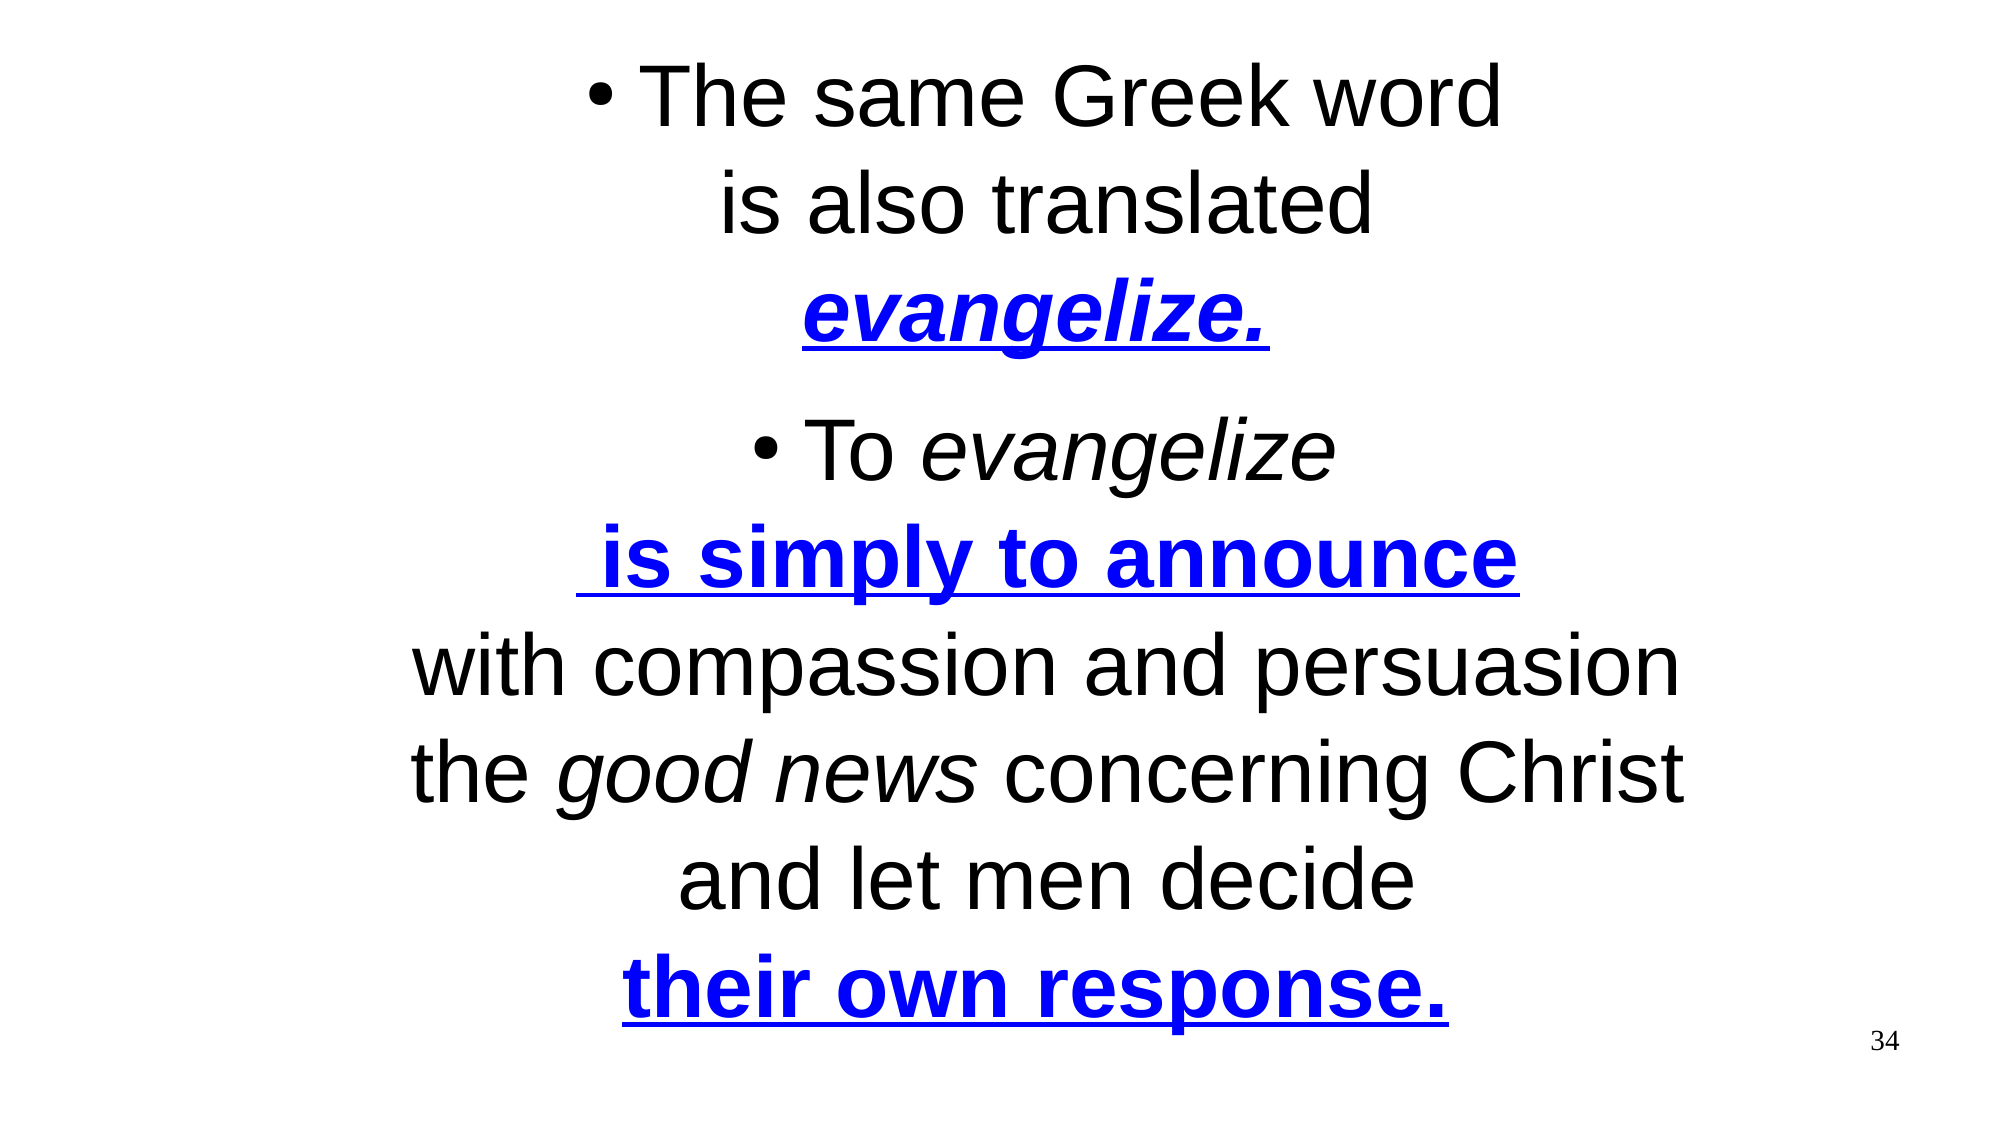

# The same Greek word is also translated evangelize.
To evangelize
 is simply to announce
 with compassion and persuasion
the good news concerning Christ
 and let men decide
their own response.
34